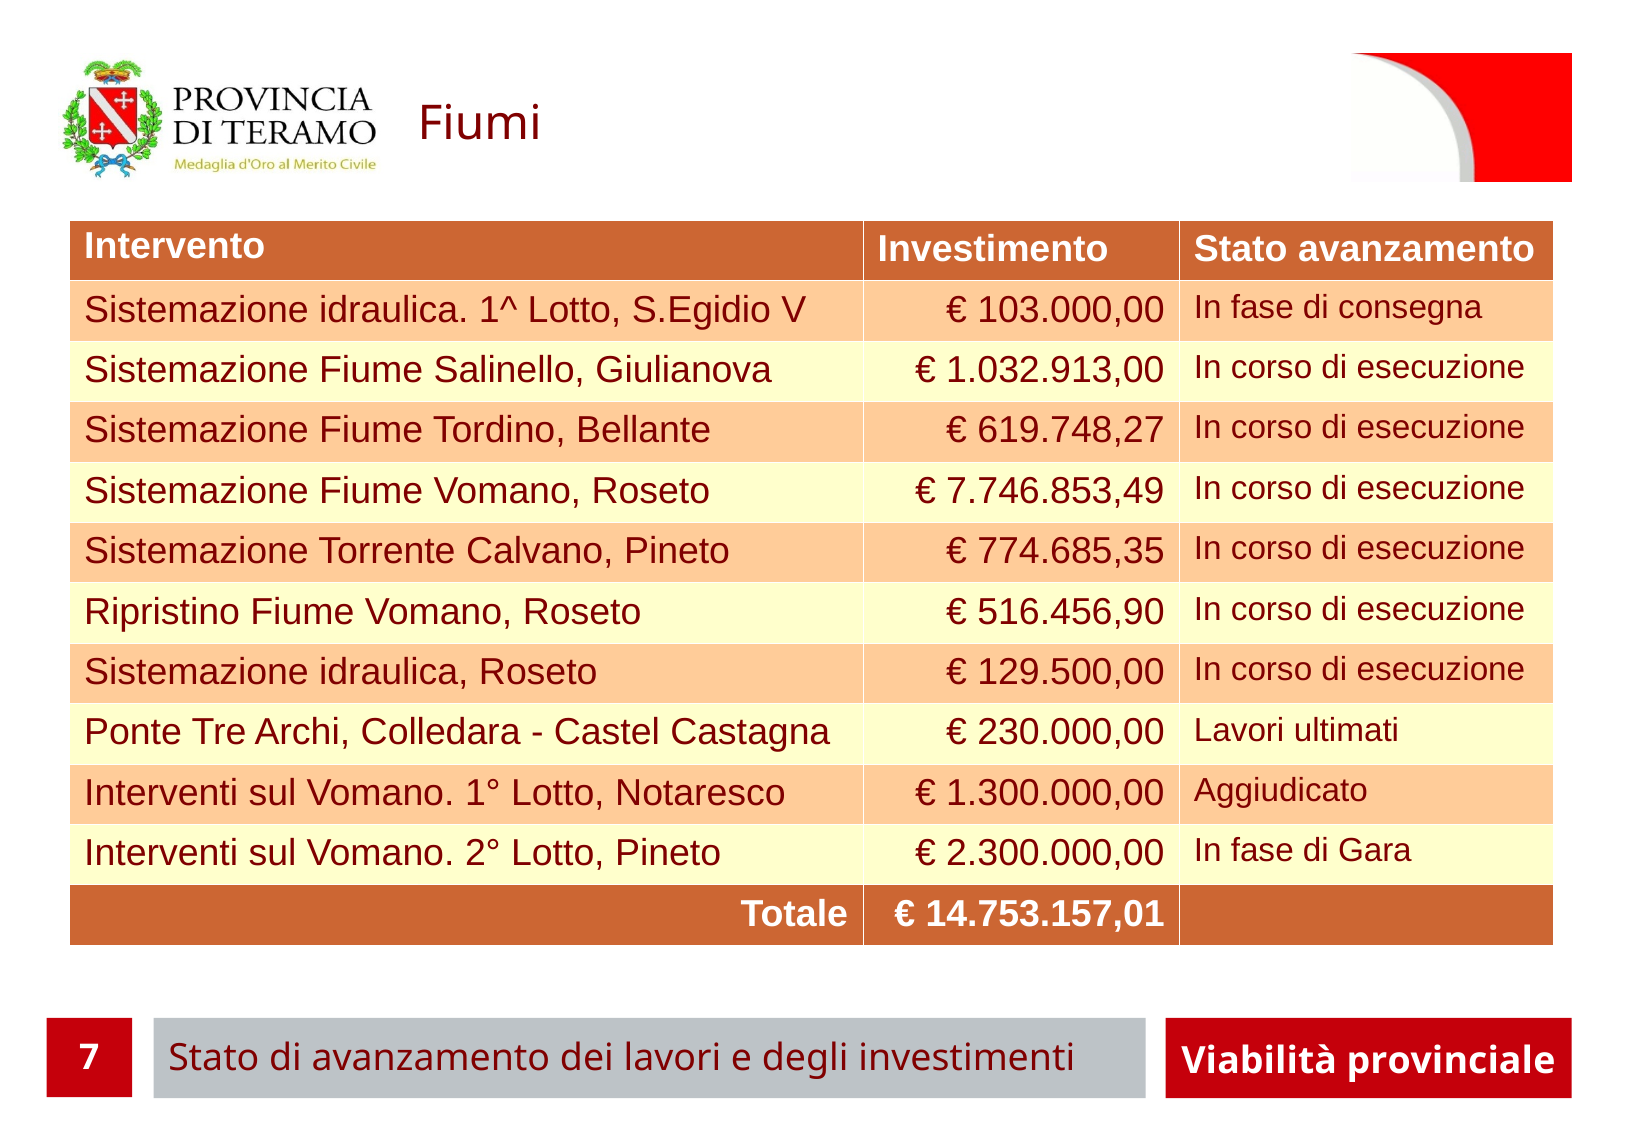

# Fiumi
| Intervento | Investimento | Stato avanzamento |
| --- | --- | --- |
| Sistemazione idraulica. 1^ Lotto, S.Egidio V | € 103.000,00 | In fase di consegna |
| Sistemazione Fiume Salinello, Giulianova | € 1.032.913,00 | In corso di esecuzione |
| Sistemazione Fiume Tordino, Bellante | € 619.748,27 | In corso di esecuzione |
| Sistemazione Fiume Vomano, Roseto | € 7.746.853,49 | In corso di esecuzione |
| Sistemazione Torrente Calvano, Pineto | € 774.685,35 | In corso di esecuzione |
| Ripristino Fiume Vomano, Roseto | € 516.456,90 | In corso di esecuzione |
| Sistemazione idraulica, Roseto | € 129.500,00 | In corso di esecuzione |
| Ponte Tre Archi, Colledara - Castel Castagna | € 230.000,00 | Lavori ultimati |
| Interventi sul Vomano. 1° Lotto, Notaresco | € 1.300.000,00 | Aggiudicato |
| Interventi sul Vomano. 2° Lotto, Pineto | € 2.300.000,00 | In fase di Gara |
| Totale | € 14.753.157,01 | |
7